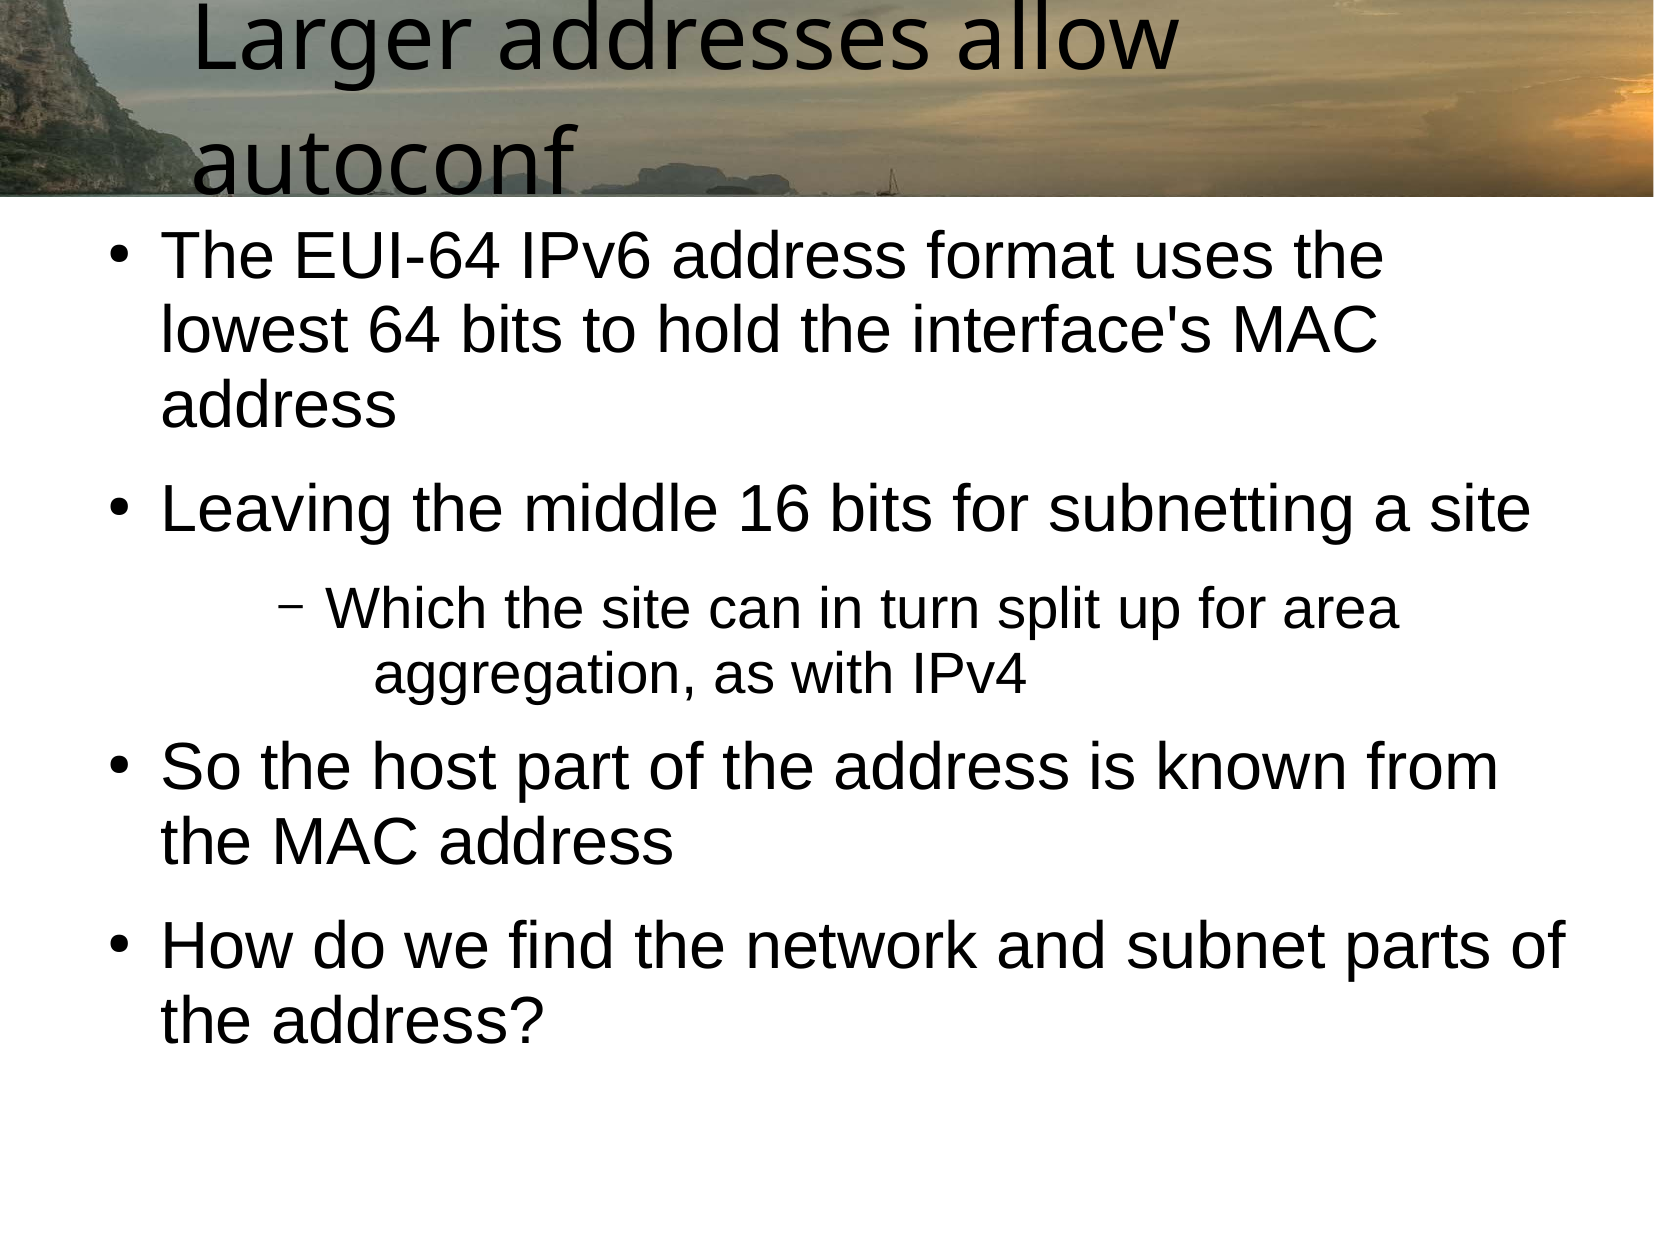

# Larger addresses allow autoconf
The EUI-64 IPv6 address format uses the lowest 64 bits to hold the interface's MAC address
Leaving the middle 16 bits for subnetting a site
Which the site can in turn split up for area aggregation, as with IPv4
So the host part of the address is known from the MAC address
How do we find the network and subnet parts of the address?